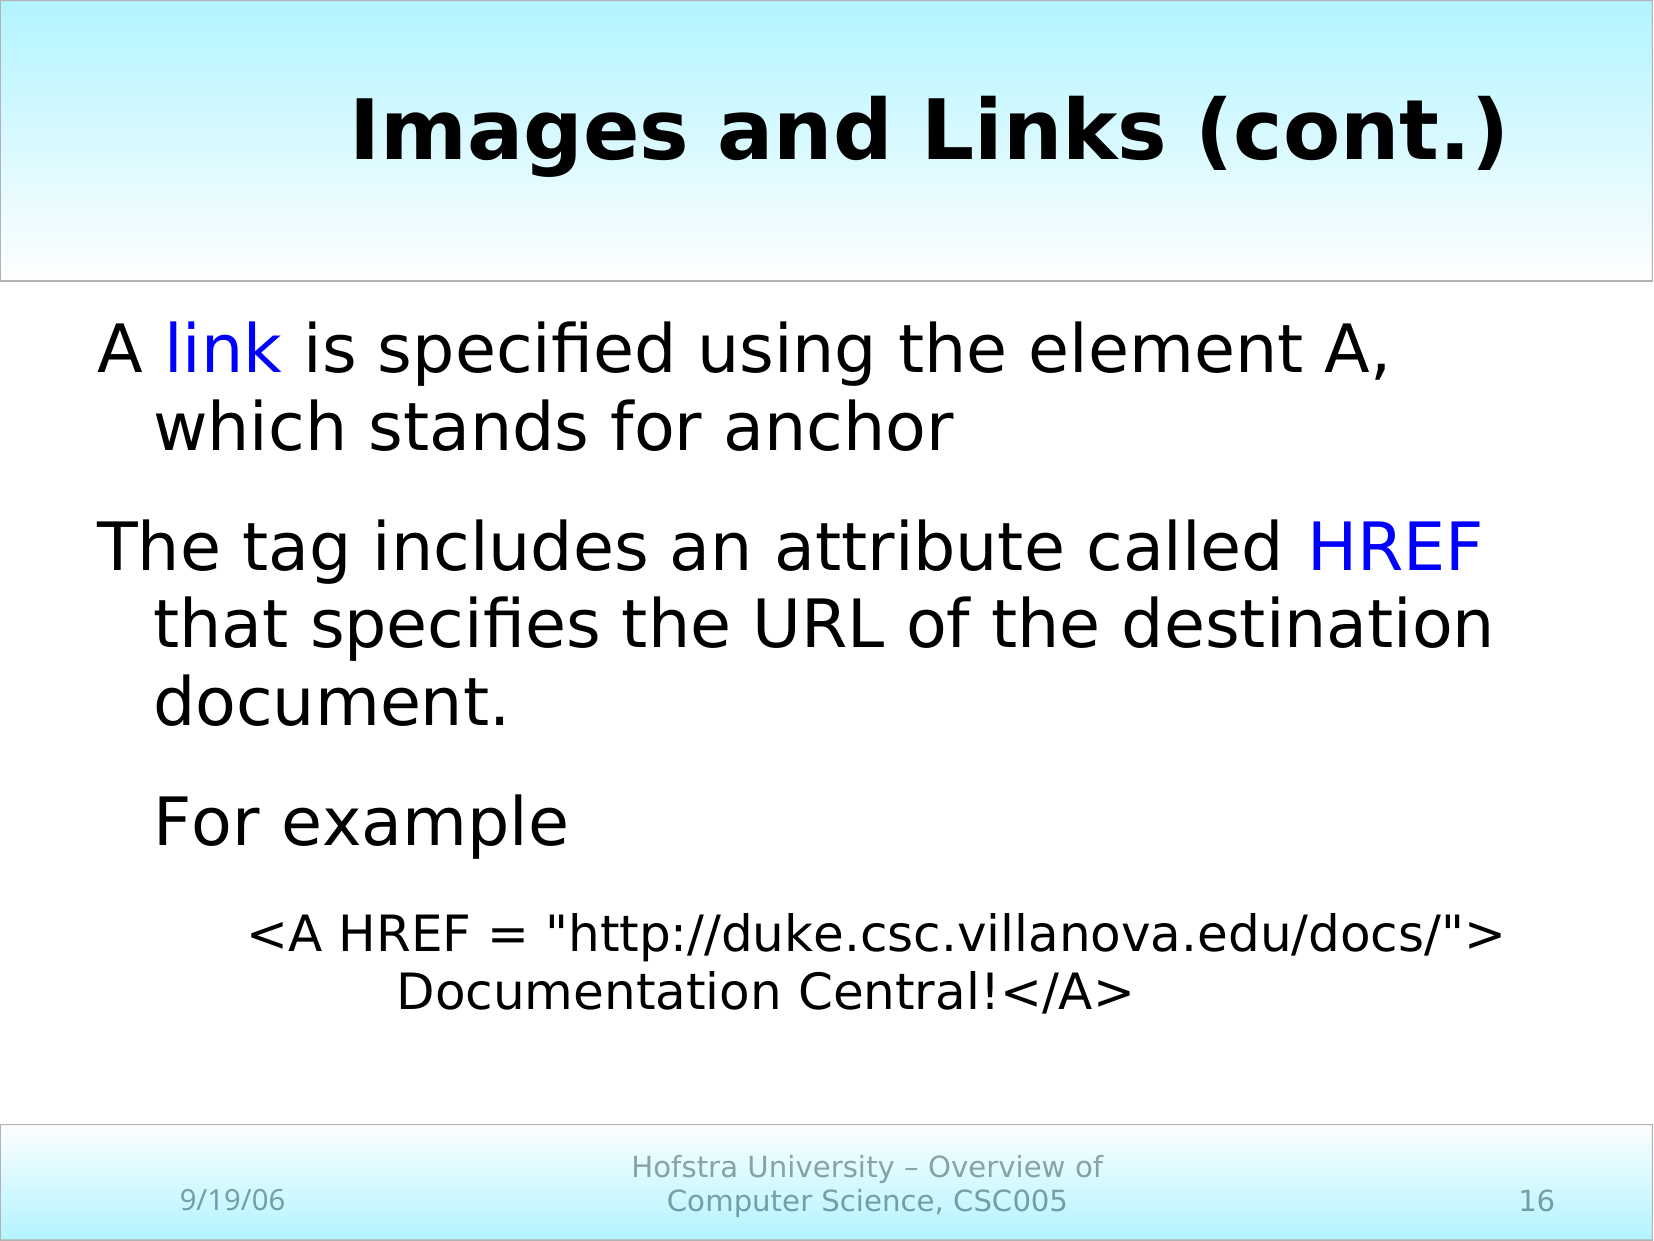

# Images and Links (cont.)
A link is specified using the element A, which stands for anchor
The tag includes an attribute called HREF that specifies the URL of the destination document.
	For example
		<A HREF = "http://duke.csc.villanova.edu/docs/"> 		Documentation Central!</A>
9/25/06
16